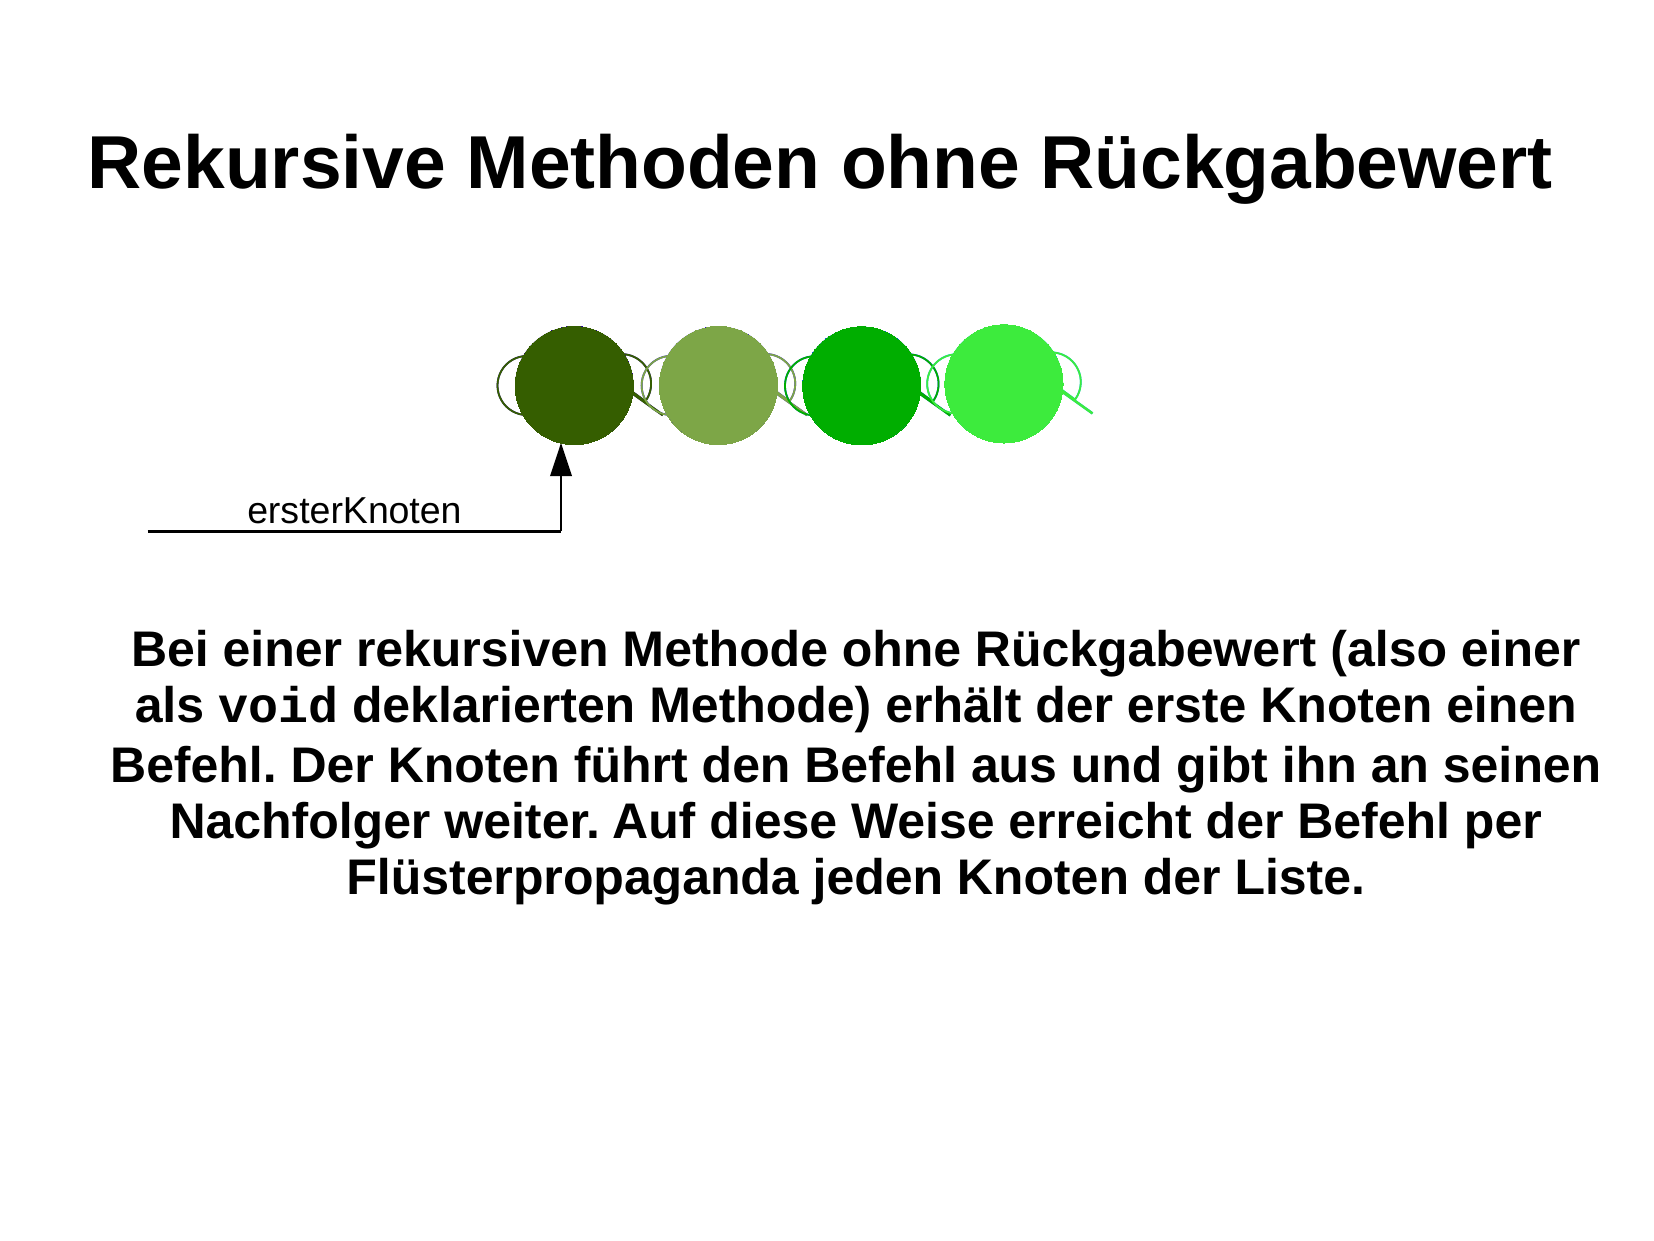

# Rekursive Methoden ohne Rückgabewert
ersterKnoten
Bei einer rekursiven Methode ohne Rückgabewert (also einer als void deklarierten Methode) erhält der erste Knoten einen Befehl. Der Knoten führt den Befehl aus und gibt ihn an seinen Nachfolger weiter. Auf diese Weise erreicht der Befehl per Flüsterpropaganda jeden Knoten der Liste.